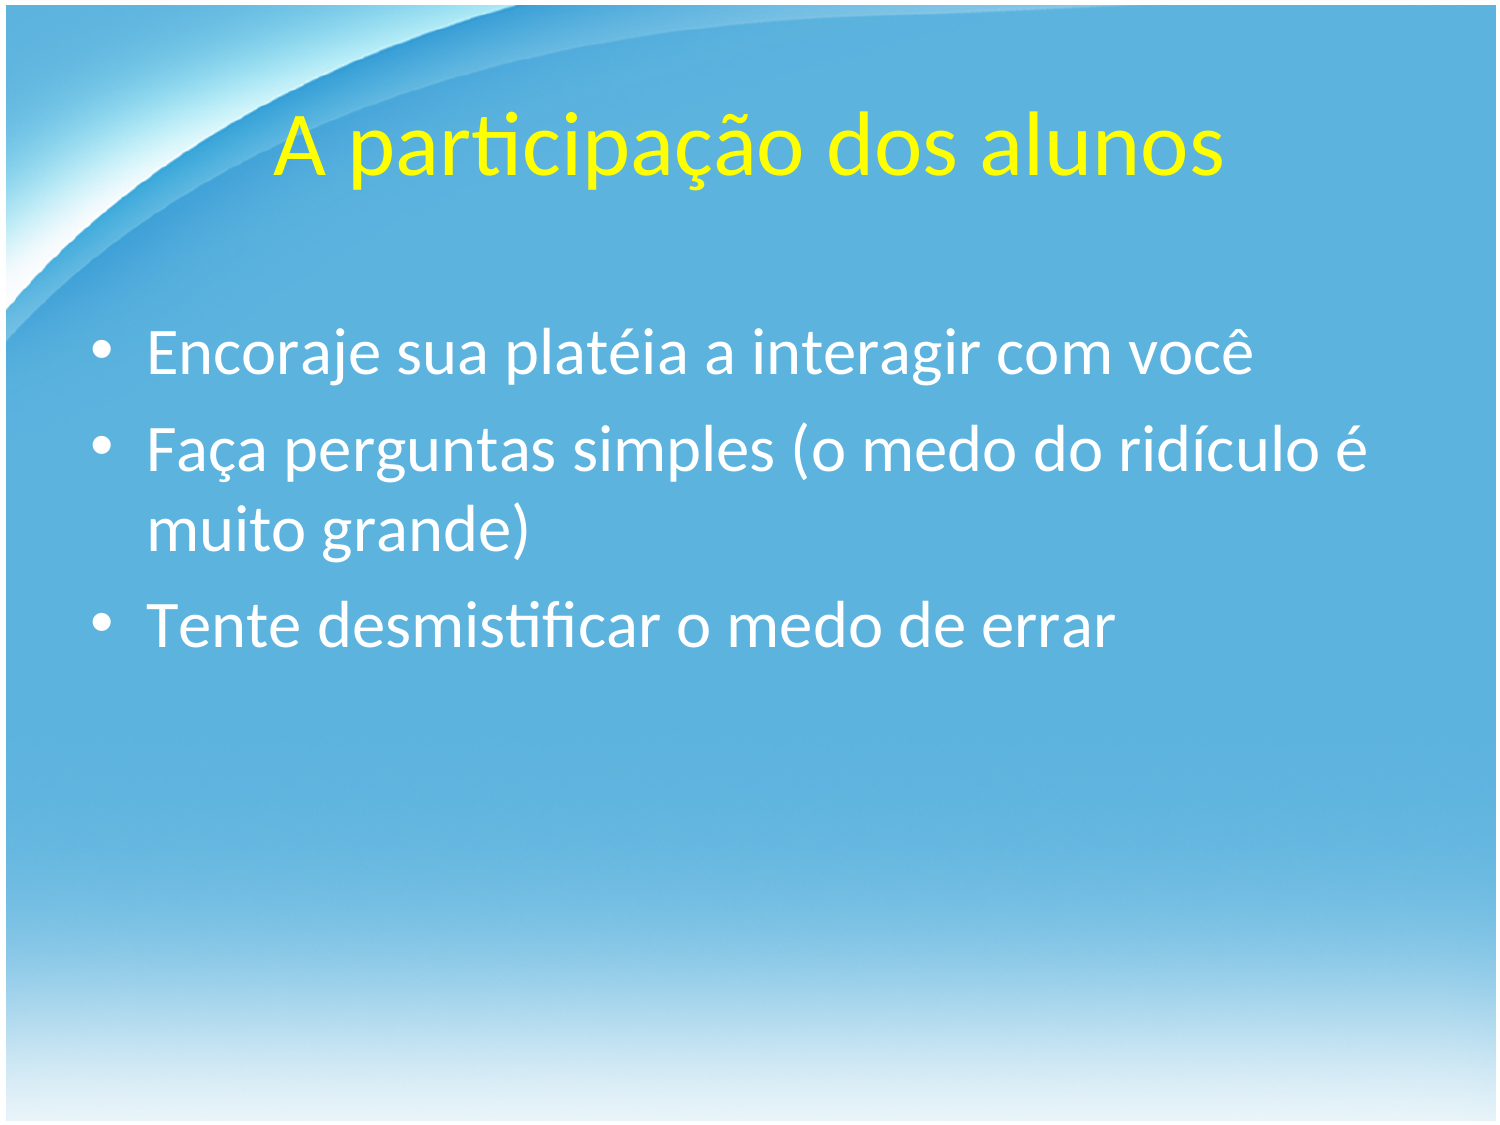

# A participação dos alunos
Encoraje sua platéia a interagir com você
Faça perguntas simples (o medo do ridículo é muito grande)
Tente desmistificar o medo de errar